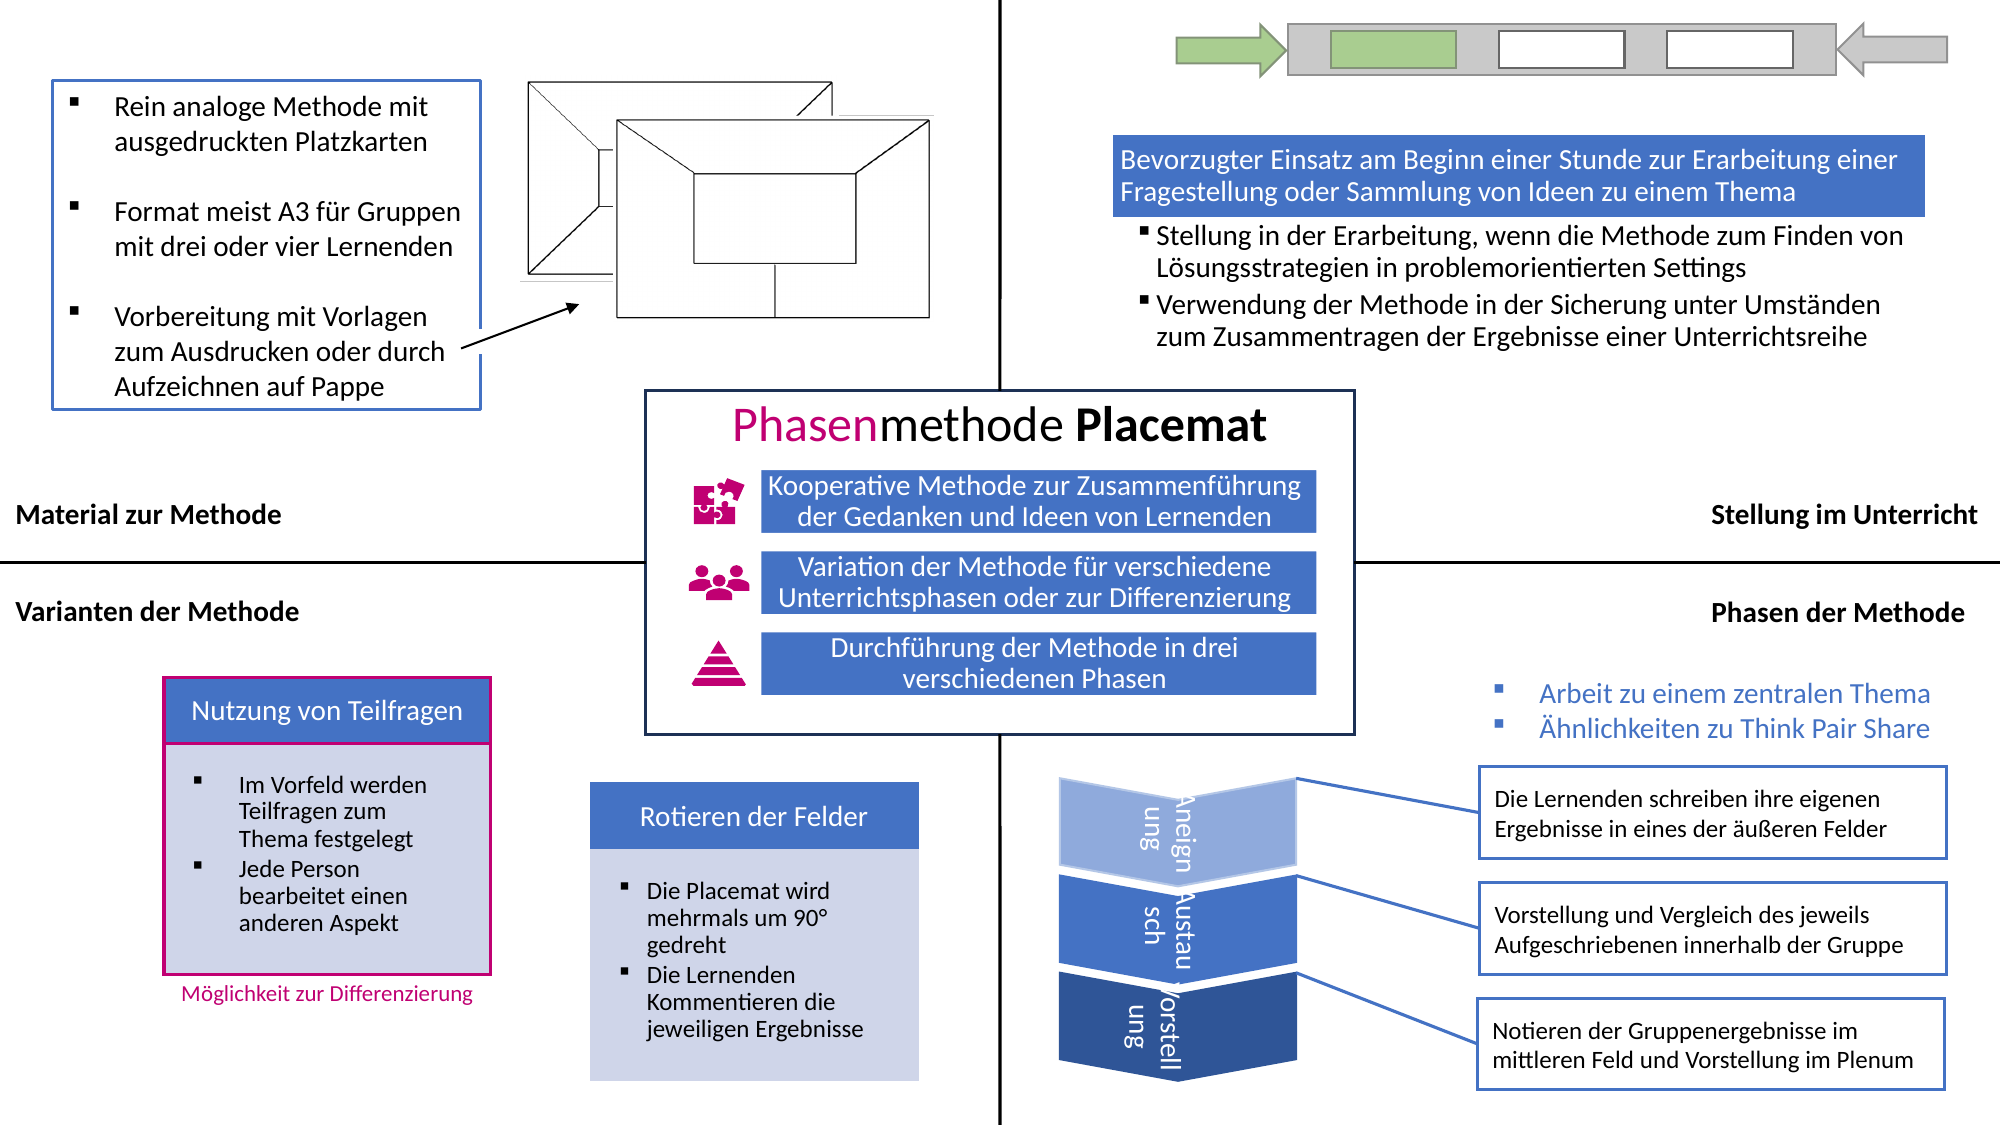

Rein analoge Methode mit ausgedruckten Platzkarten
Format meist A3 für Gruppen mit drei oder vier Lernenden
Vorbereitung mit Vorlagen zum Ausdrucken oder durch Aufzeichnen auf Pappe
Bevorzugter Einsatz am Beginn einer Stunde zur Erarbeitung einer Fragestellung oder Sammlung von Ideen zu einem Thema
Stellung in der Erarbeitung, wenn die Methode zum Finden von Lösungsstrategien in problemorientierten Settings
Verwendung der Methode in der Sicherung unter Umständen zum Zusammentragen der Ergebnisse einer Unterrichtsreihe
# Phasenmethode Placemat
Kooperative Methode zur Zusammenführung der Gedanken und Ideen von Lernenden
Variation der Methode für verschiedene Unterrichtsphasen oder zur Differenzierung
Durchführung der Methode in drei verschiedenen Phasen
Material zur Methode
Stellung im Unterricht
Varianten der Methode
Phasen der Methode
Arbeit zu einem zentralen Thema
Ähnlichkeiten zu Think Pair Share
Nutzung von Teilfragen
Im Vorfeld werden Teilfragen zum Thema festgelegt
Jede Person bearbeitet einen anderen Aspekt
Die Lernenden schreiben ihre eigenen Ergebnisse in eines der äußeren Felder
Aneignung
Austausch
 Vorstellung
Rotieren der Felder
Die Placemat wird mehrmals um 90° gedreht
Die Lernenden Kommentieren die jeweiligen Ergebnisse
Vorstellung und Vergleich des jeweils Aufgeschriebenen innerhalb der Gruppe
Möglichkeit zur Differenzierung
Notieren der Gruppenergebnisse im mittleren Feld und Vorstellung im Plenum